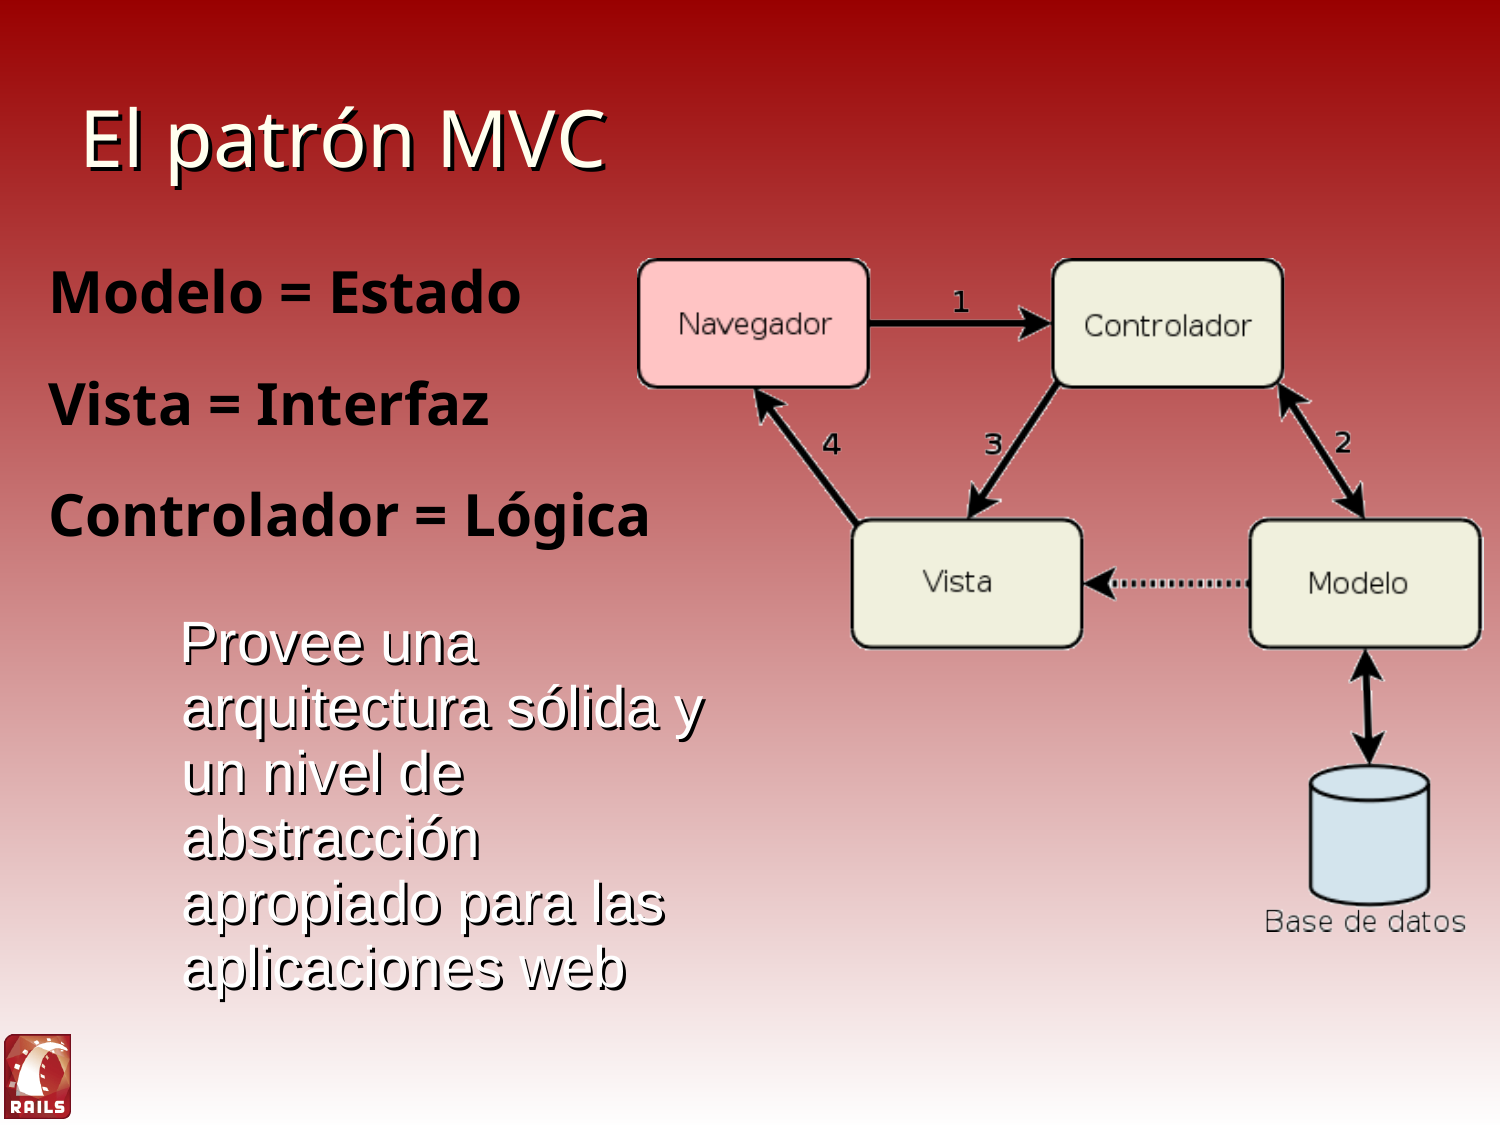

# El patrón MVC
Modelo = Estado
Vista = Interfaz
Controlador = Lógica
Provee una arquitectura sólida y un nivel de abstracción apropiado para las aplicaciones web